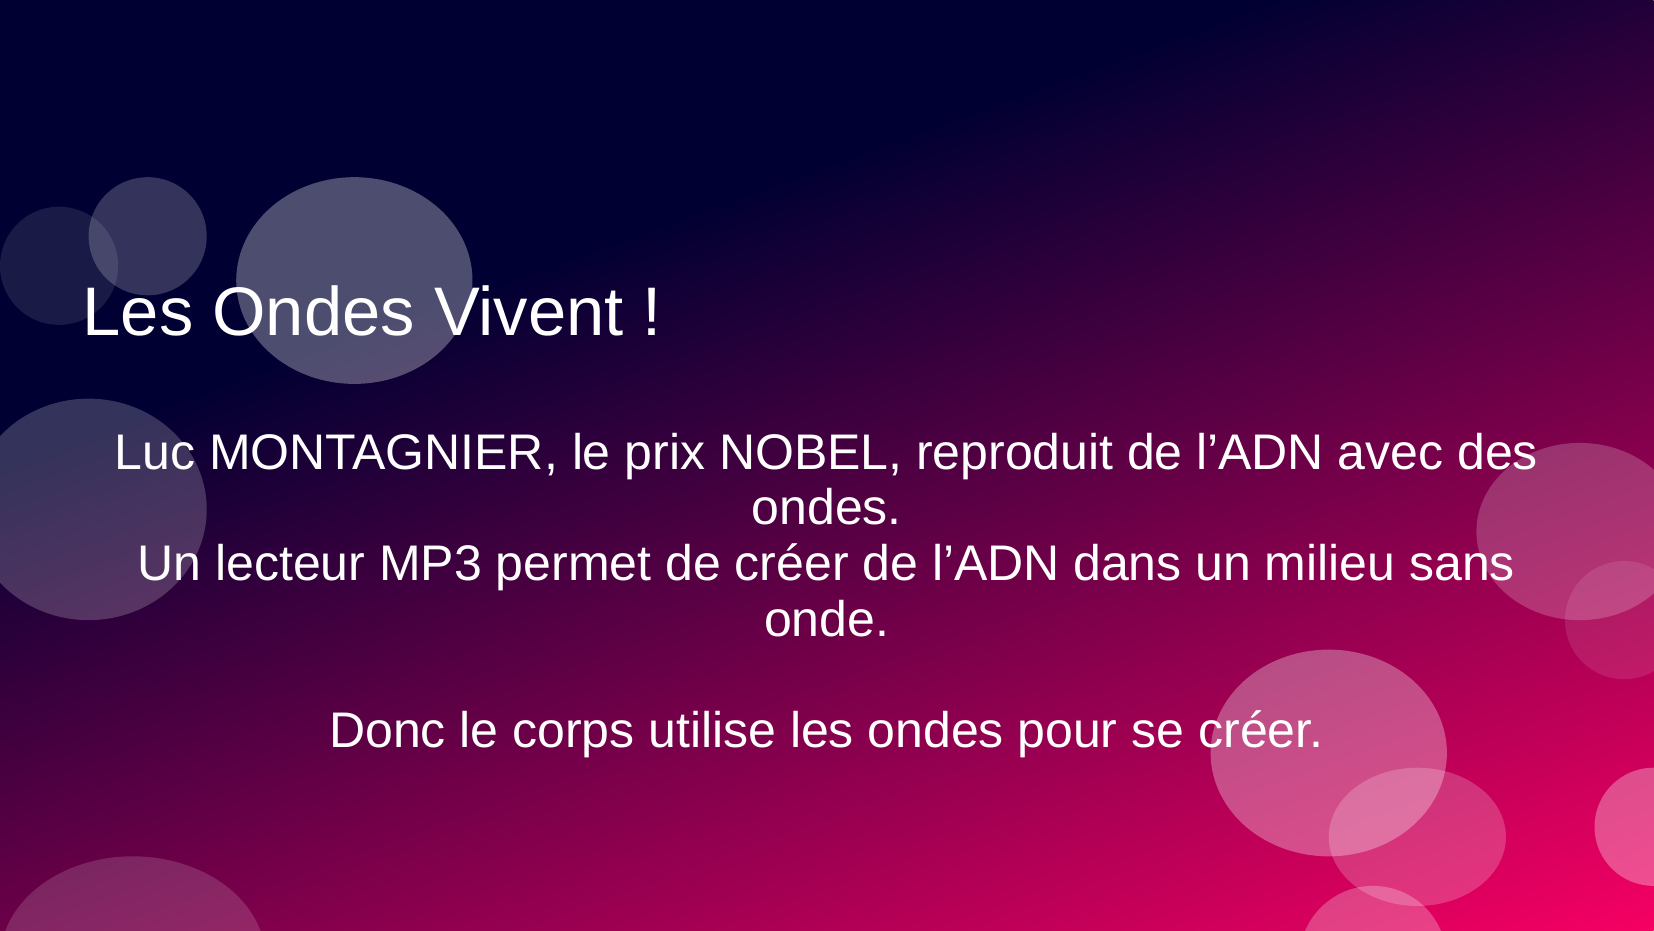

# Les Ondes Vivent !
Luc MONTAGNIER, le prix NOBEL, reproduit de l’ADN avec des ondes.
Un lecteur MP3 permet de créer de l’ADN dans un milieu sans onde.
Donc le corps utilise les ondes pour se créer.